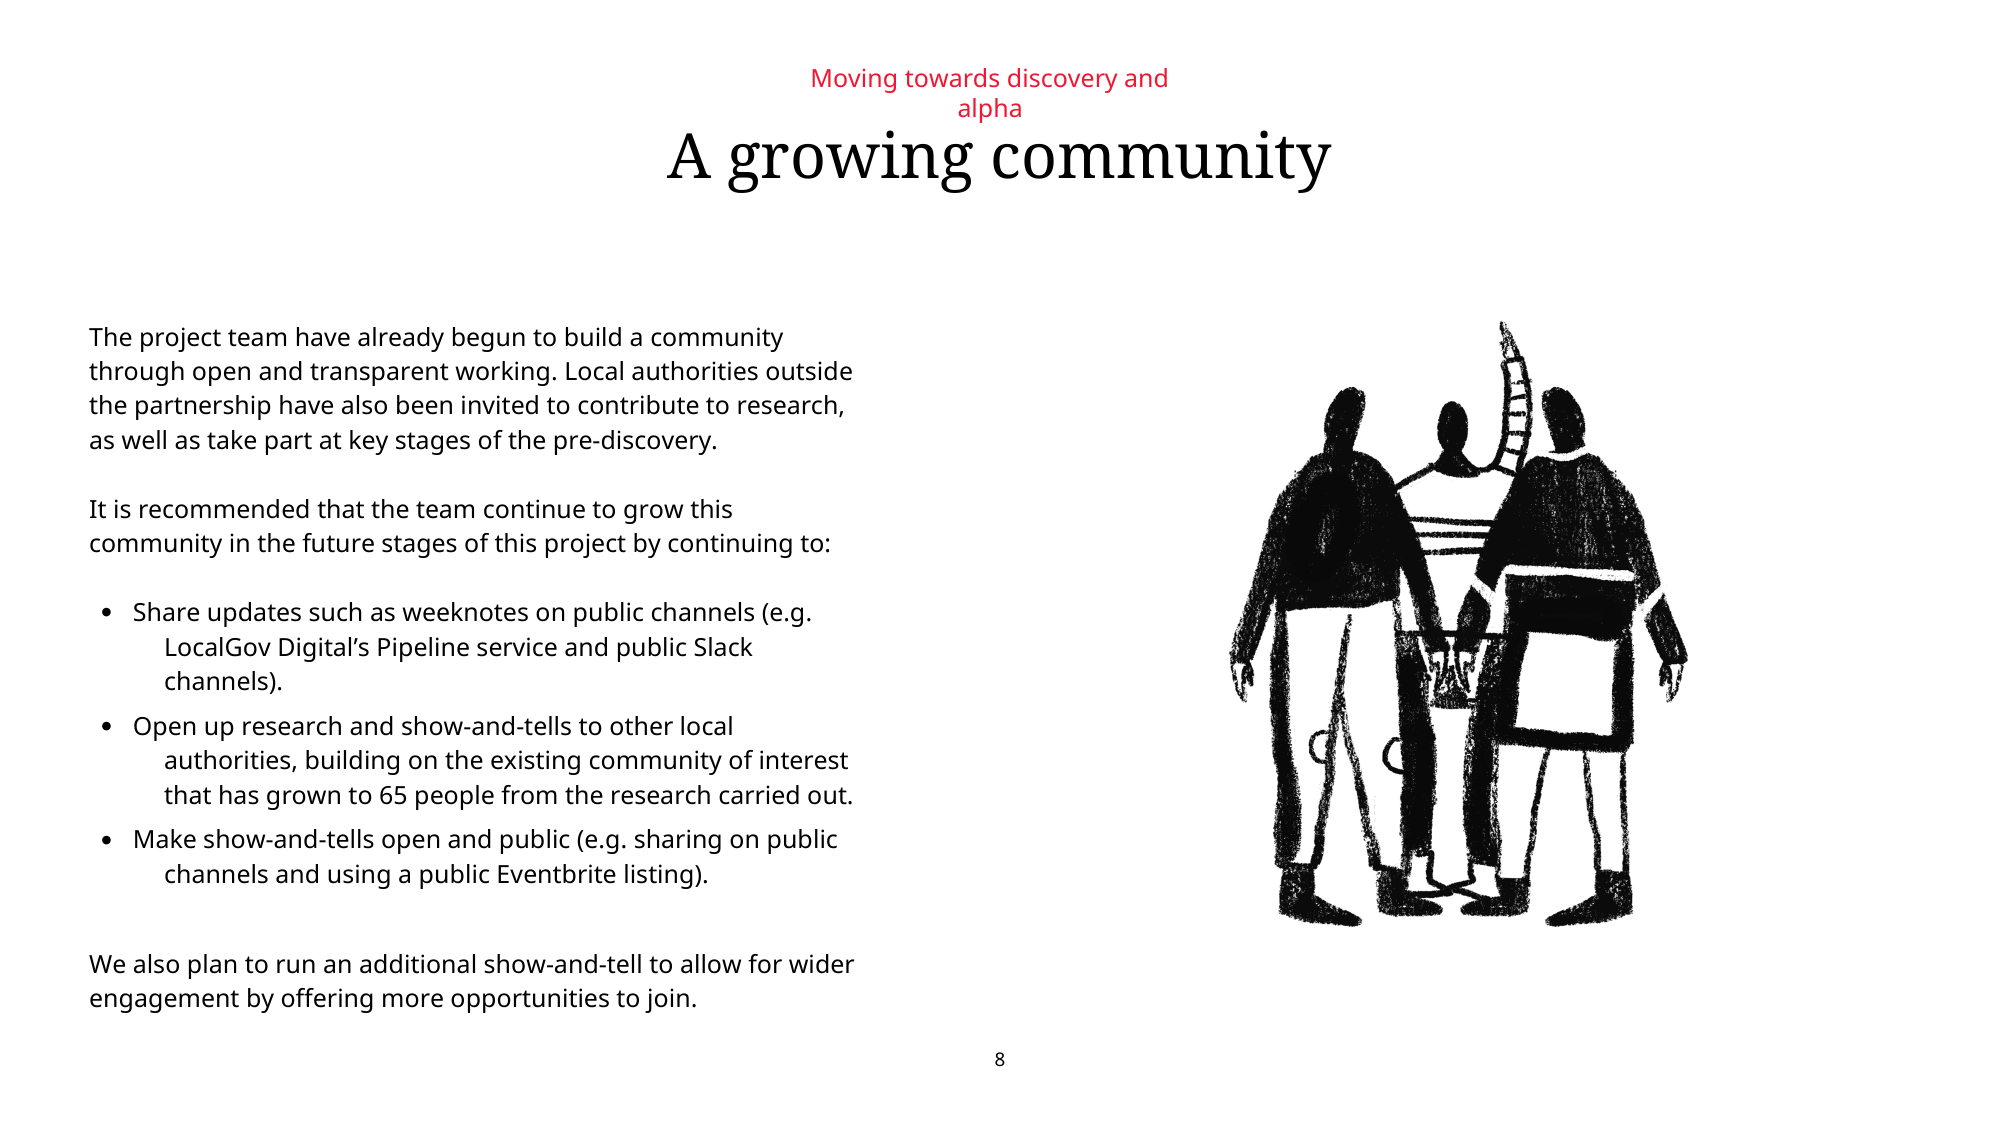

Moving towards discovery and alpha
A growing community
The project team have already begun to build a community through open and transparent working. Local authorities outside the partnership have also been invited to contribute to research, as well as take part at key stages of the pre-discovery.
It is recommended that the team continue to grow this community in the future stages of this project by continuing to:
Share updates such as weeknotes on public channels (e.g. LocalGov Digital’s Pipeline service and public Slack channels).
Open up research and show-and-tells to other local authorities, building on the existing community of interest that has grown to 65 people from the research carried out.
Make show-and-tells open and public (e.g. sharing on public channels and using a public Eventbrite listing).
We also plan to run an additional show-and-tell to allow for wider engagement by offering more opportunities to join.